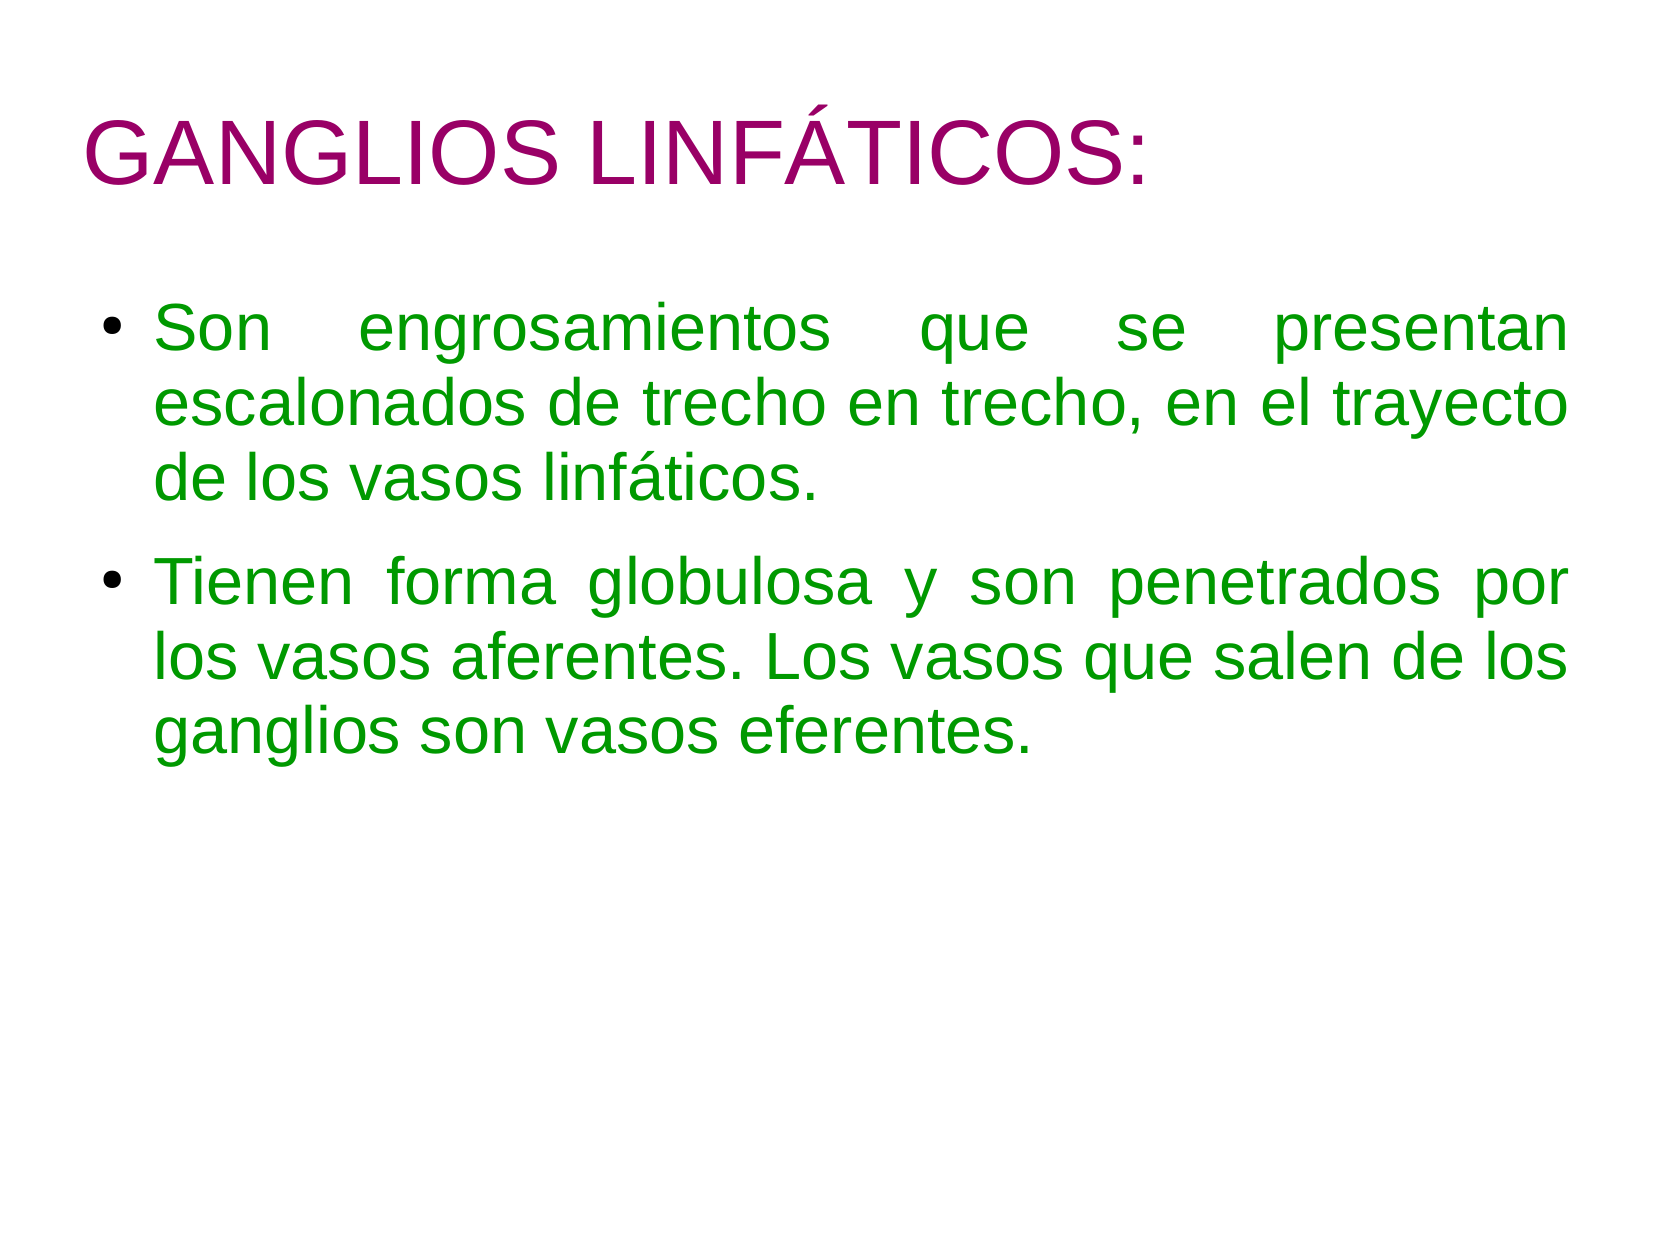

# GANGLIOS LINFÁTICOS:
Son engrosamientos que se presentan escalonados de trecho en trecho, en el trayecto de los vasos linfáticos.
Tienen forma globulosa y son penetrados por los vasos aferentes. Los vasos que salen de los ganglios son vasos eferentes.